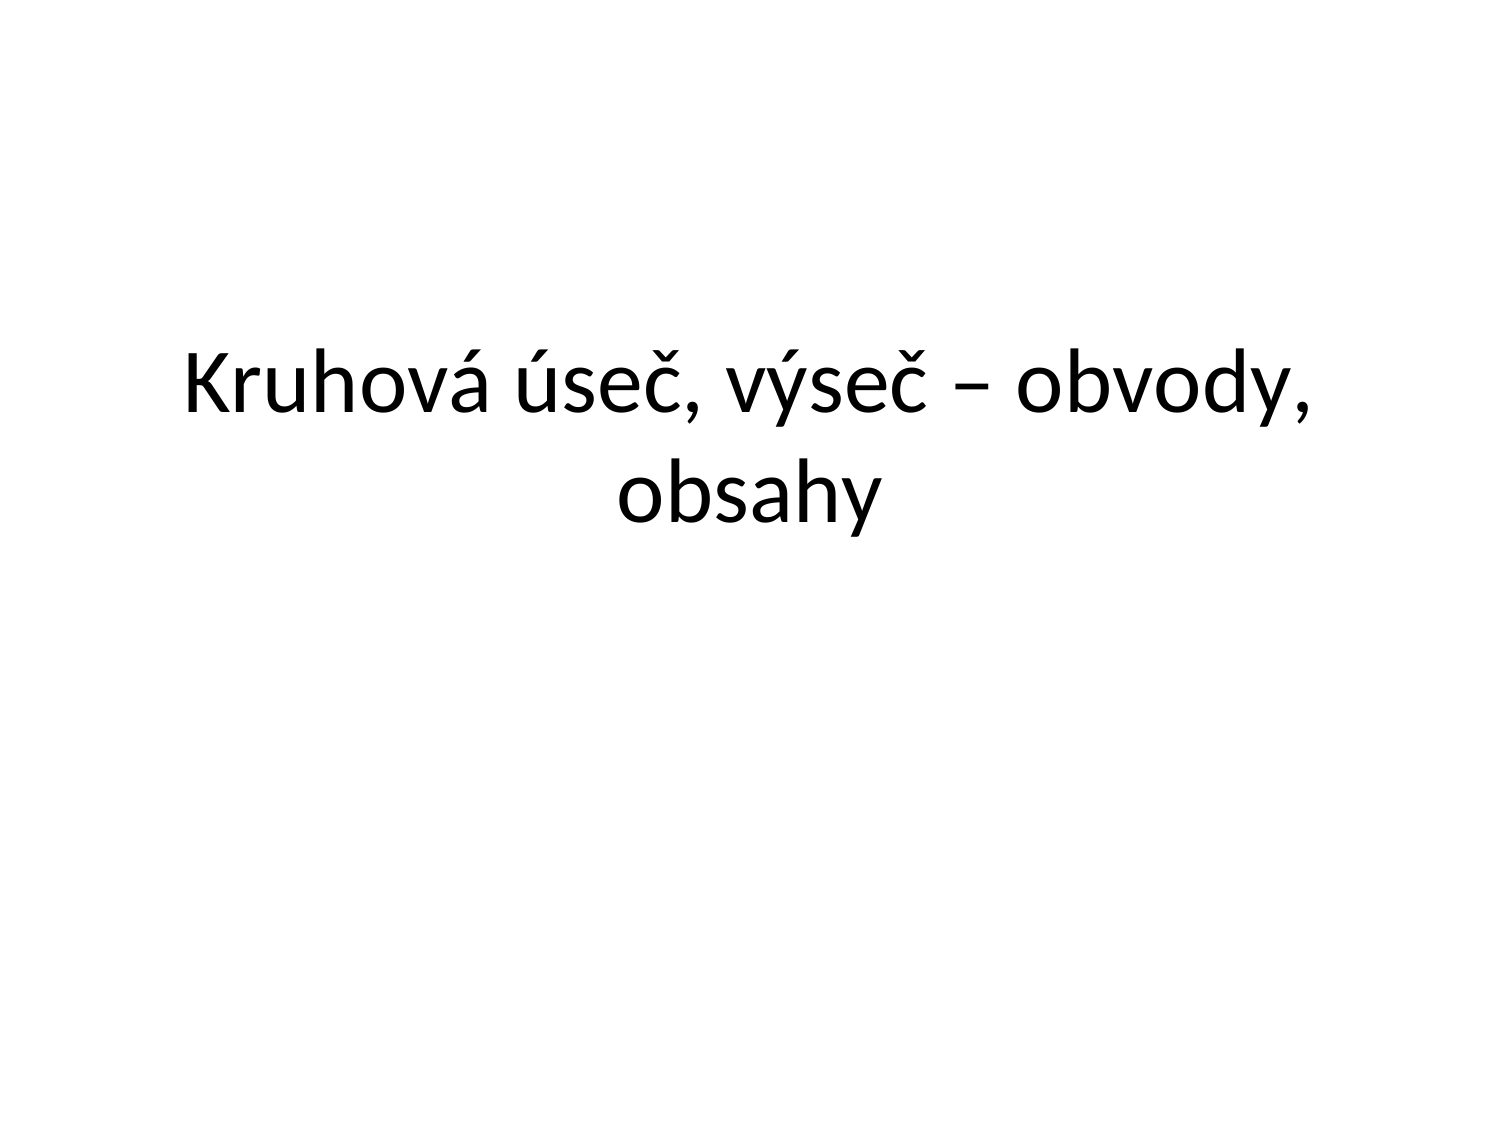

# Kruhová úseč, výseč – obvody, obsahy